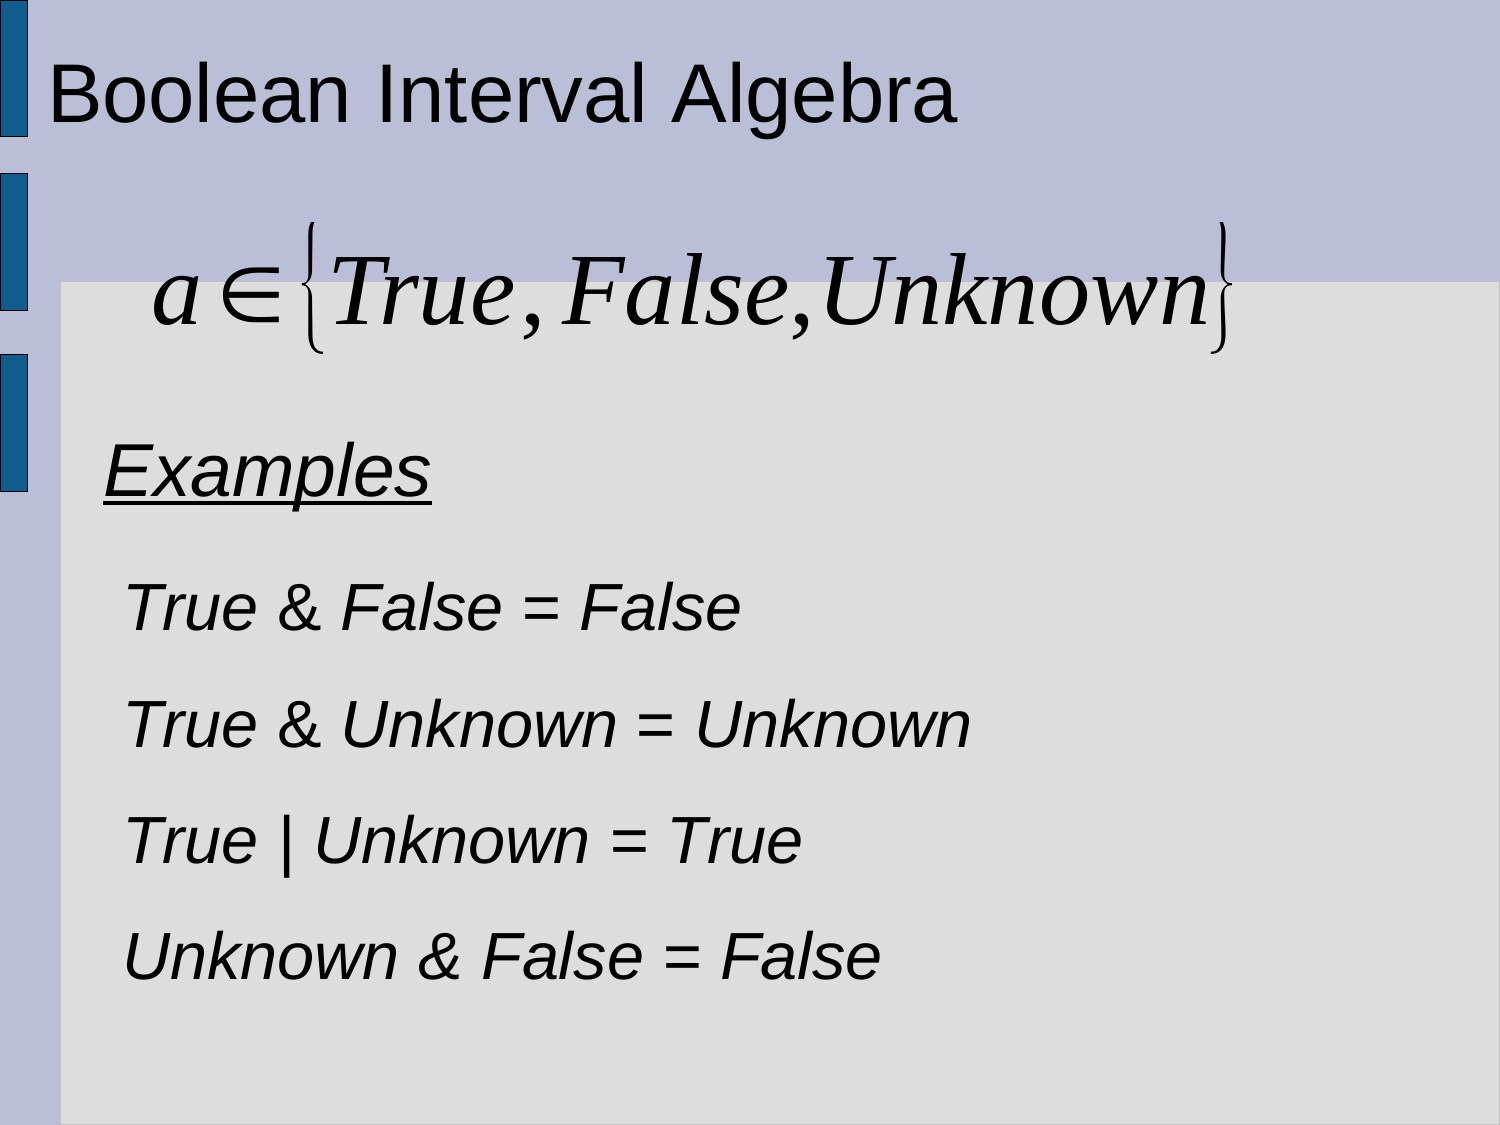

Boolean Interval Algebra
Examples
True & False = False
True & Unknown = Unknown
True | Unknown = True
Unknown & False = False